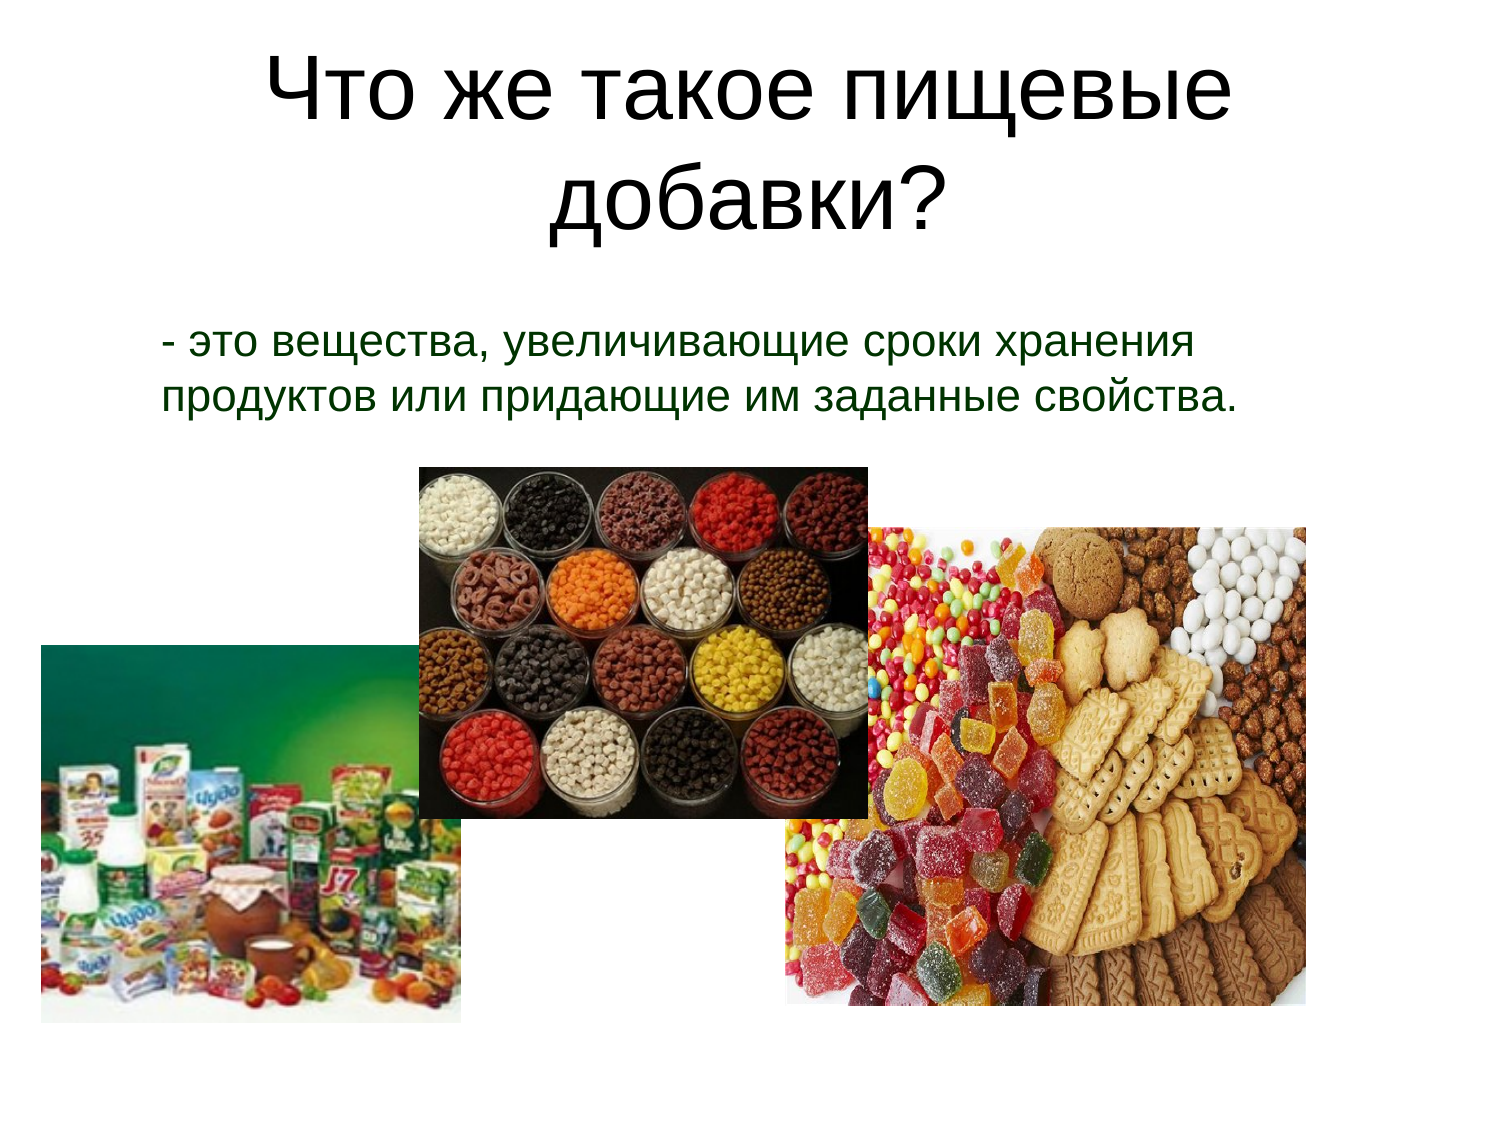

Что же такое пищевые добавки?
 - это вещества, увеличивающие сроки хранения продуктов или придающие им заданные свойства.